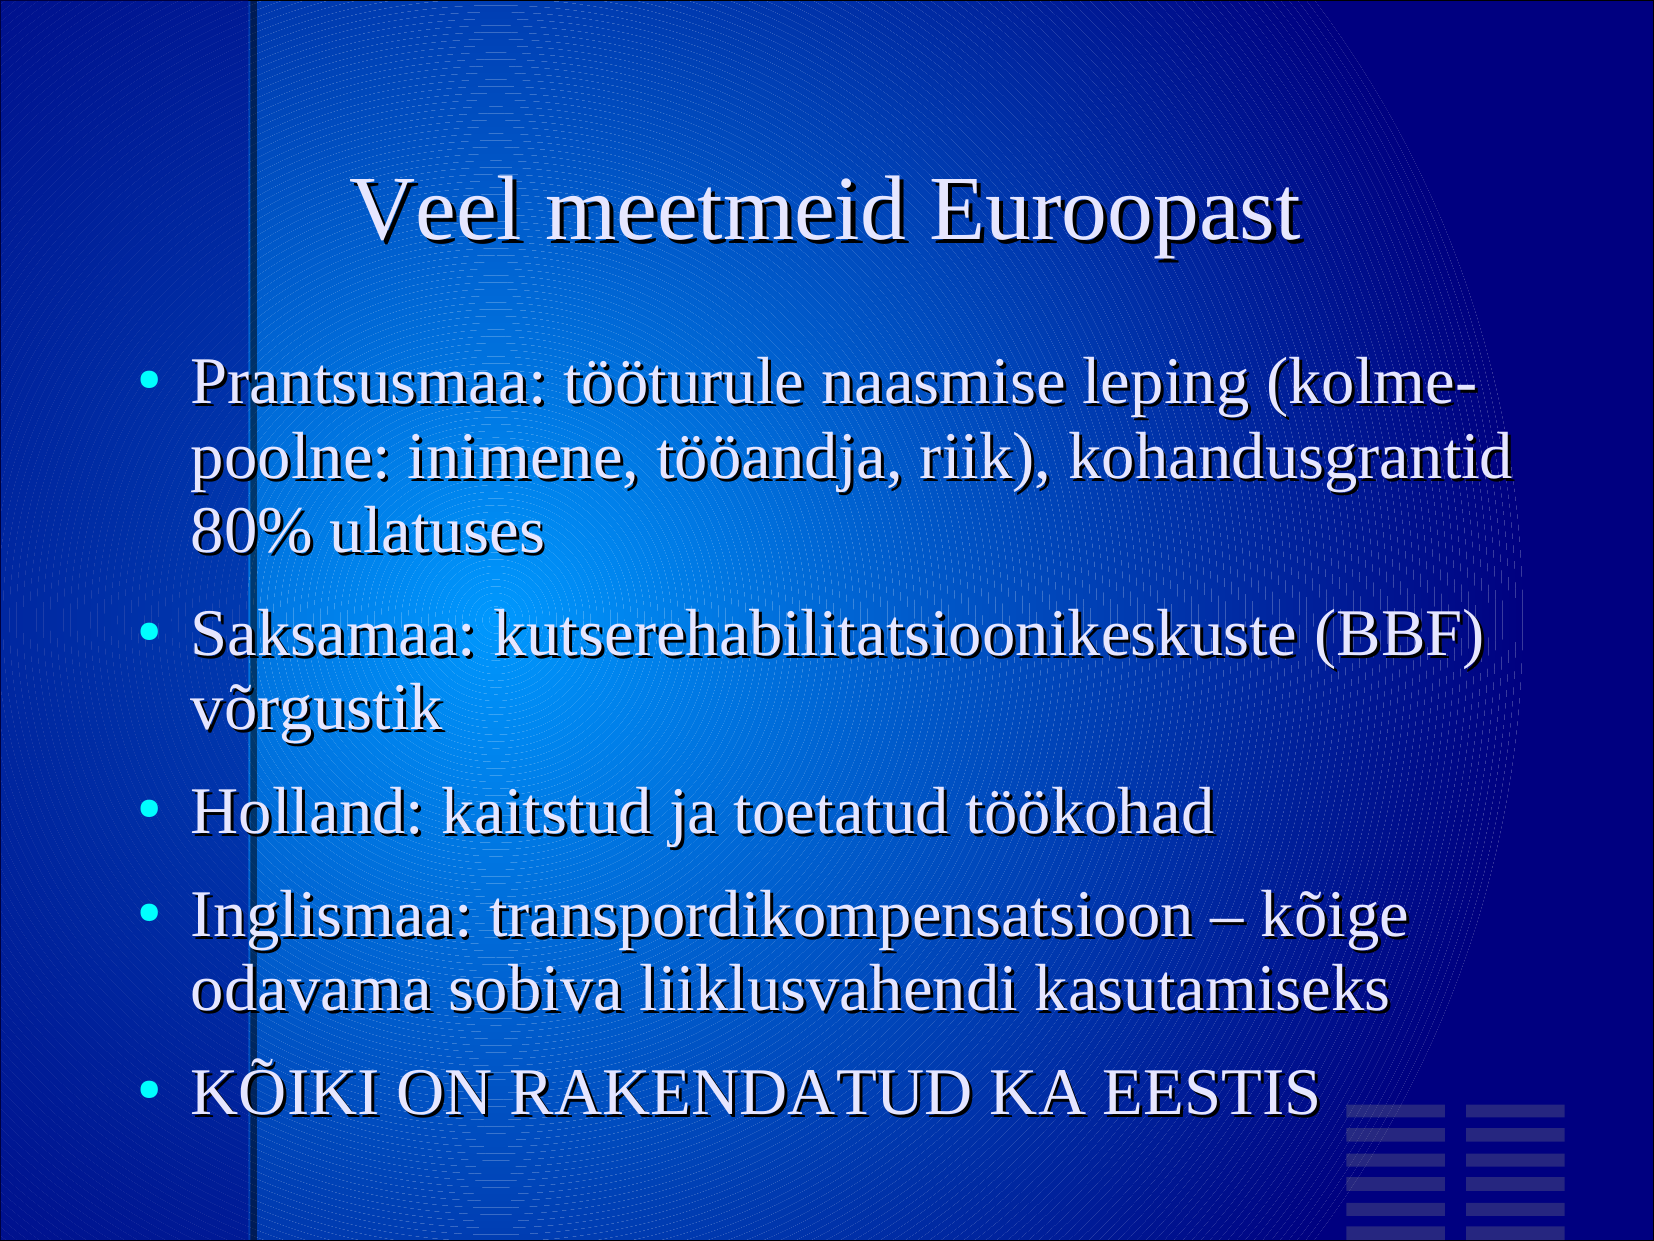

# Veel meetmeid Euroopast
Prantsusmaa: tööturule naasmise leping (kolme-poolne: inimene, tööandja, riik), kohandusgrantid 80% ulatuses
Saksamaa: kutserehabilitatsioonikeskuste (BBF) võrgustik
Holland: kaitstud ja toetatud töökohad
Inglismaa: transpordikompensatsioon – kõige odavama sobiva liiklusvahendi kasutamiseks
KÕIKI ON RAKENDATUD KA EESTIS